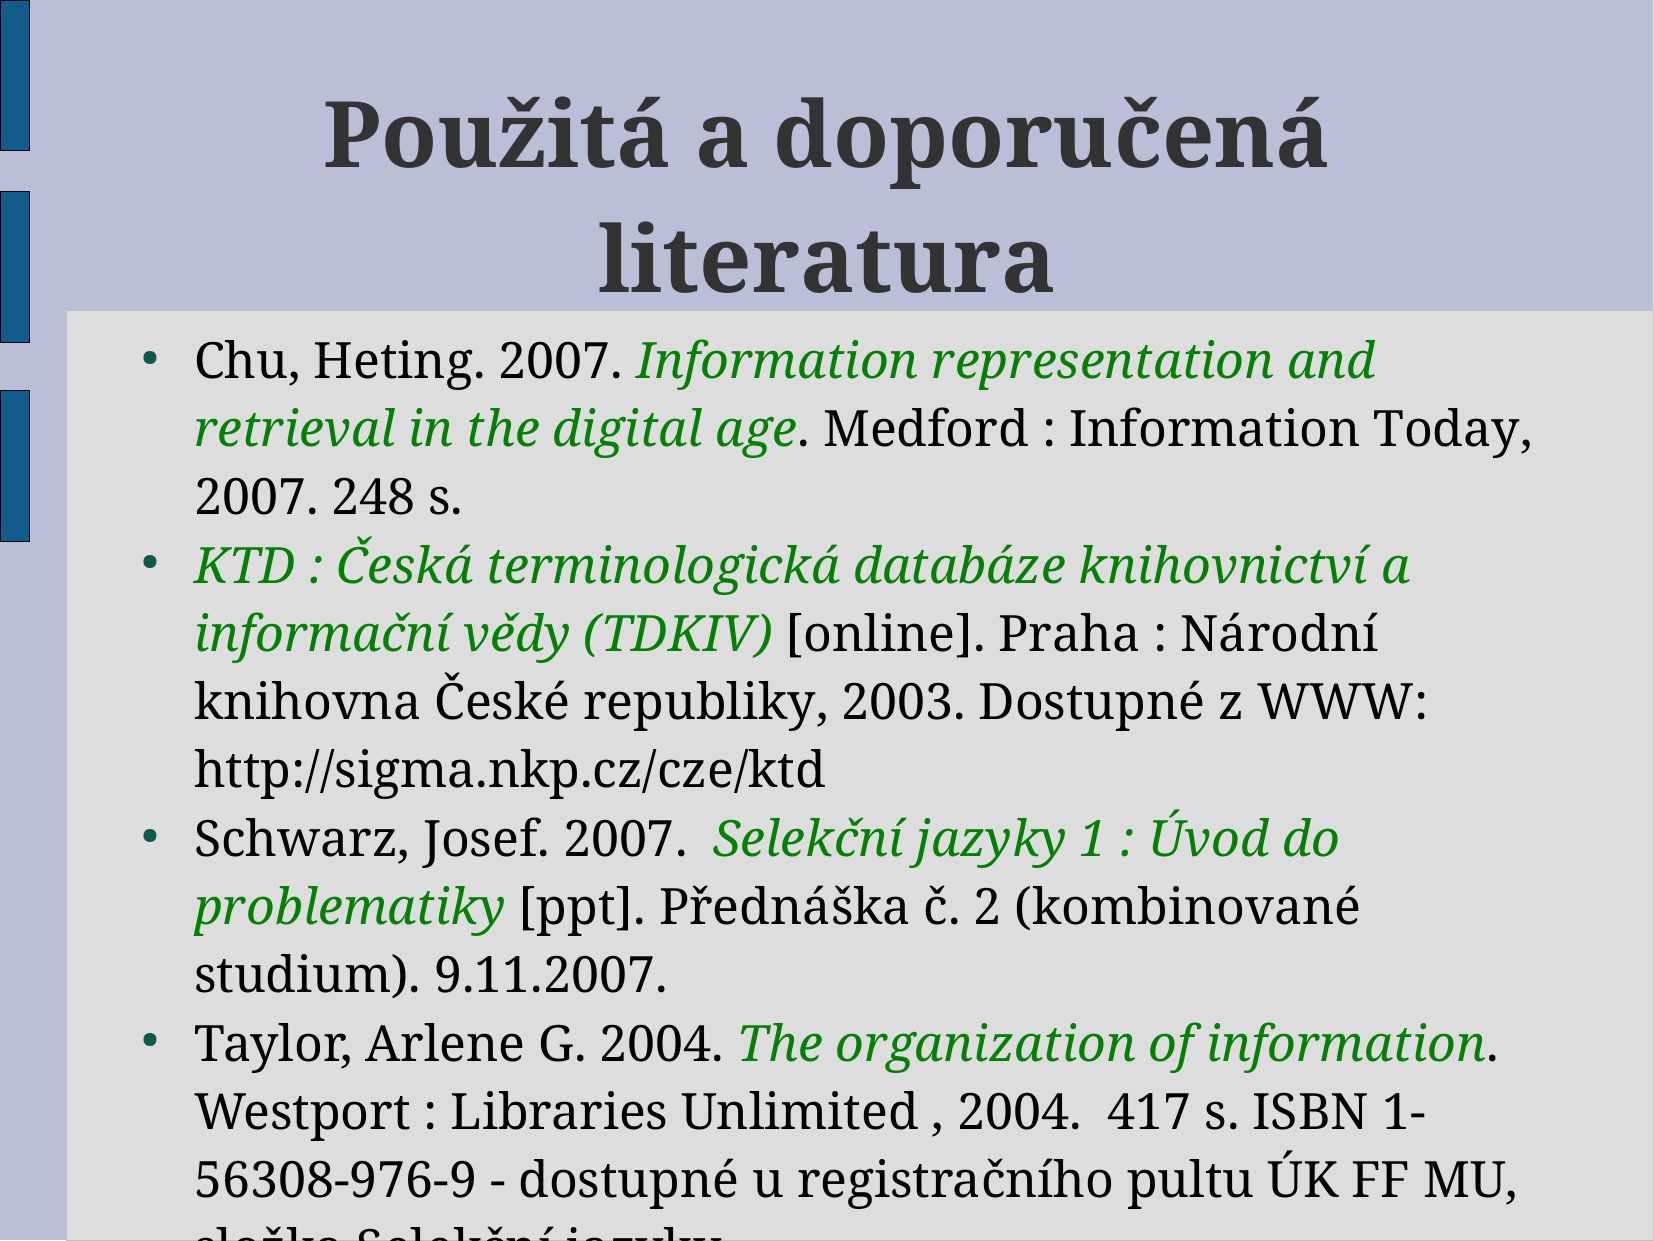

# Použitá a doporučená literatura
Chu, Heting. 2007. Information representation and retrieval in the digital age. Medford : Information Today, 2007. 248 s.
KTD : Česká terminologická databáze knihovnictví a informační vědy (TDKIV) [online]. Praha : Národní knihovna České republiky, 2003. Dostupné z WWW: http://sigma.nkp.cz/cze/ktd
Schwarz, Josef. 2007. Selekční jazyky 1 : Úvod do problematiky [ppt]. Přednáška č. 2 (kombinované studium). 9.11.2007.
Taylor, Arlene G. 2004. The organization of information. Westport : Libraries Unlimited , 2004. 417 s. ISBN 1-56308-976-9 - dostupné u registračního pultu ÚK FF MU, složka Selekční jazyky